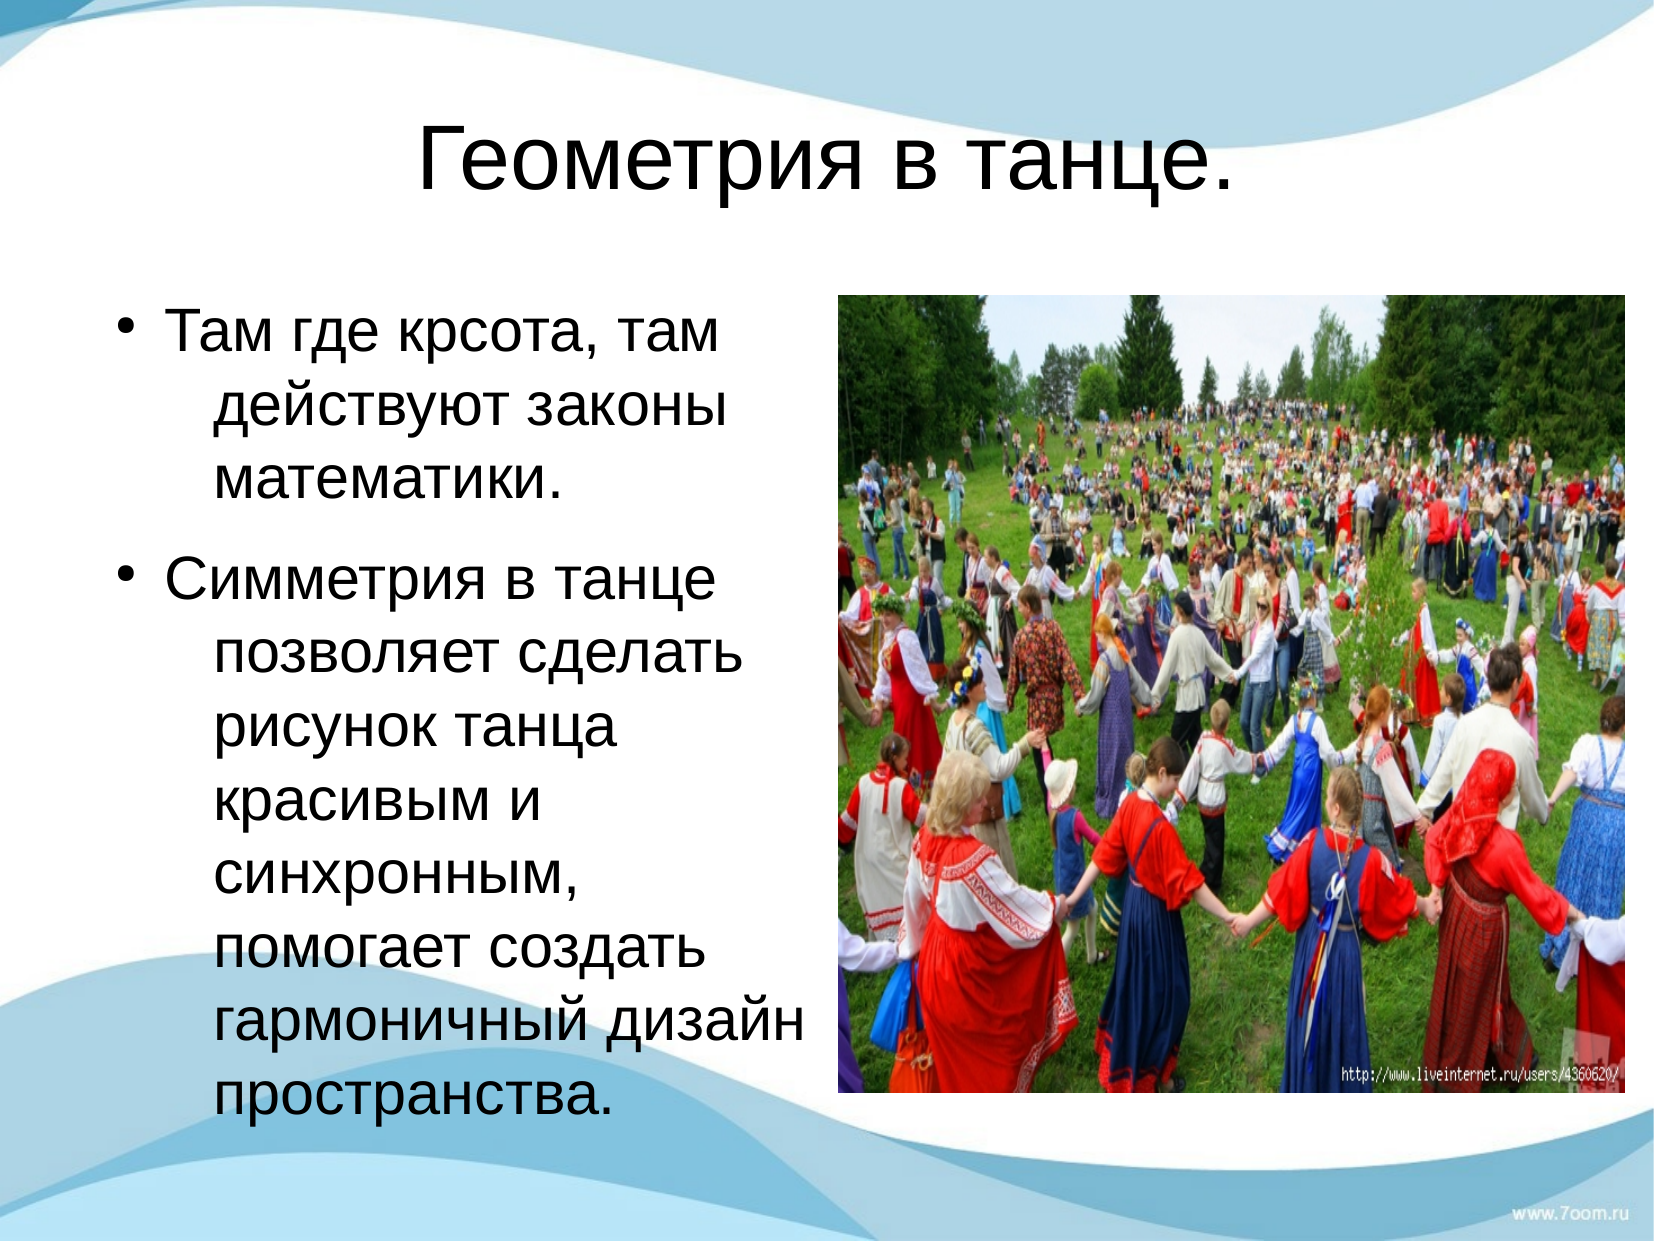

# Геометрия в танце.
Там где крсота, там действуют законы математики.
Симметрия в танце позволяет сделать рисунок танца красивым и синхронным, помогает создать гармоничный дизайн пространства.